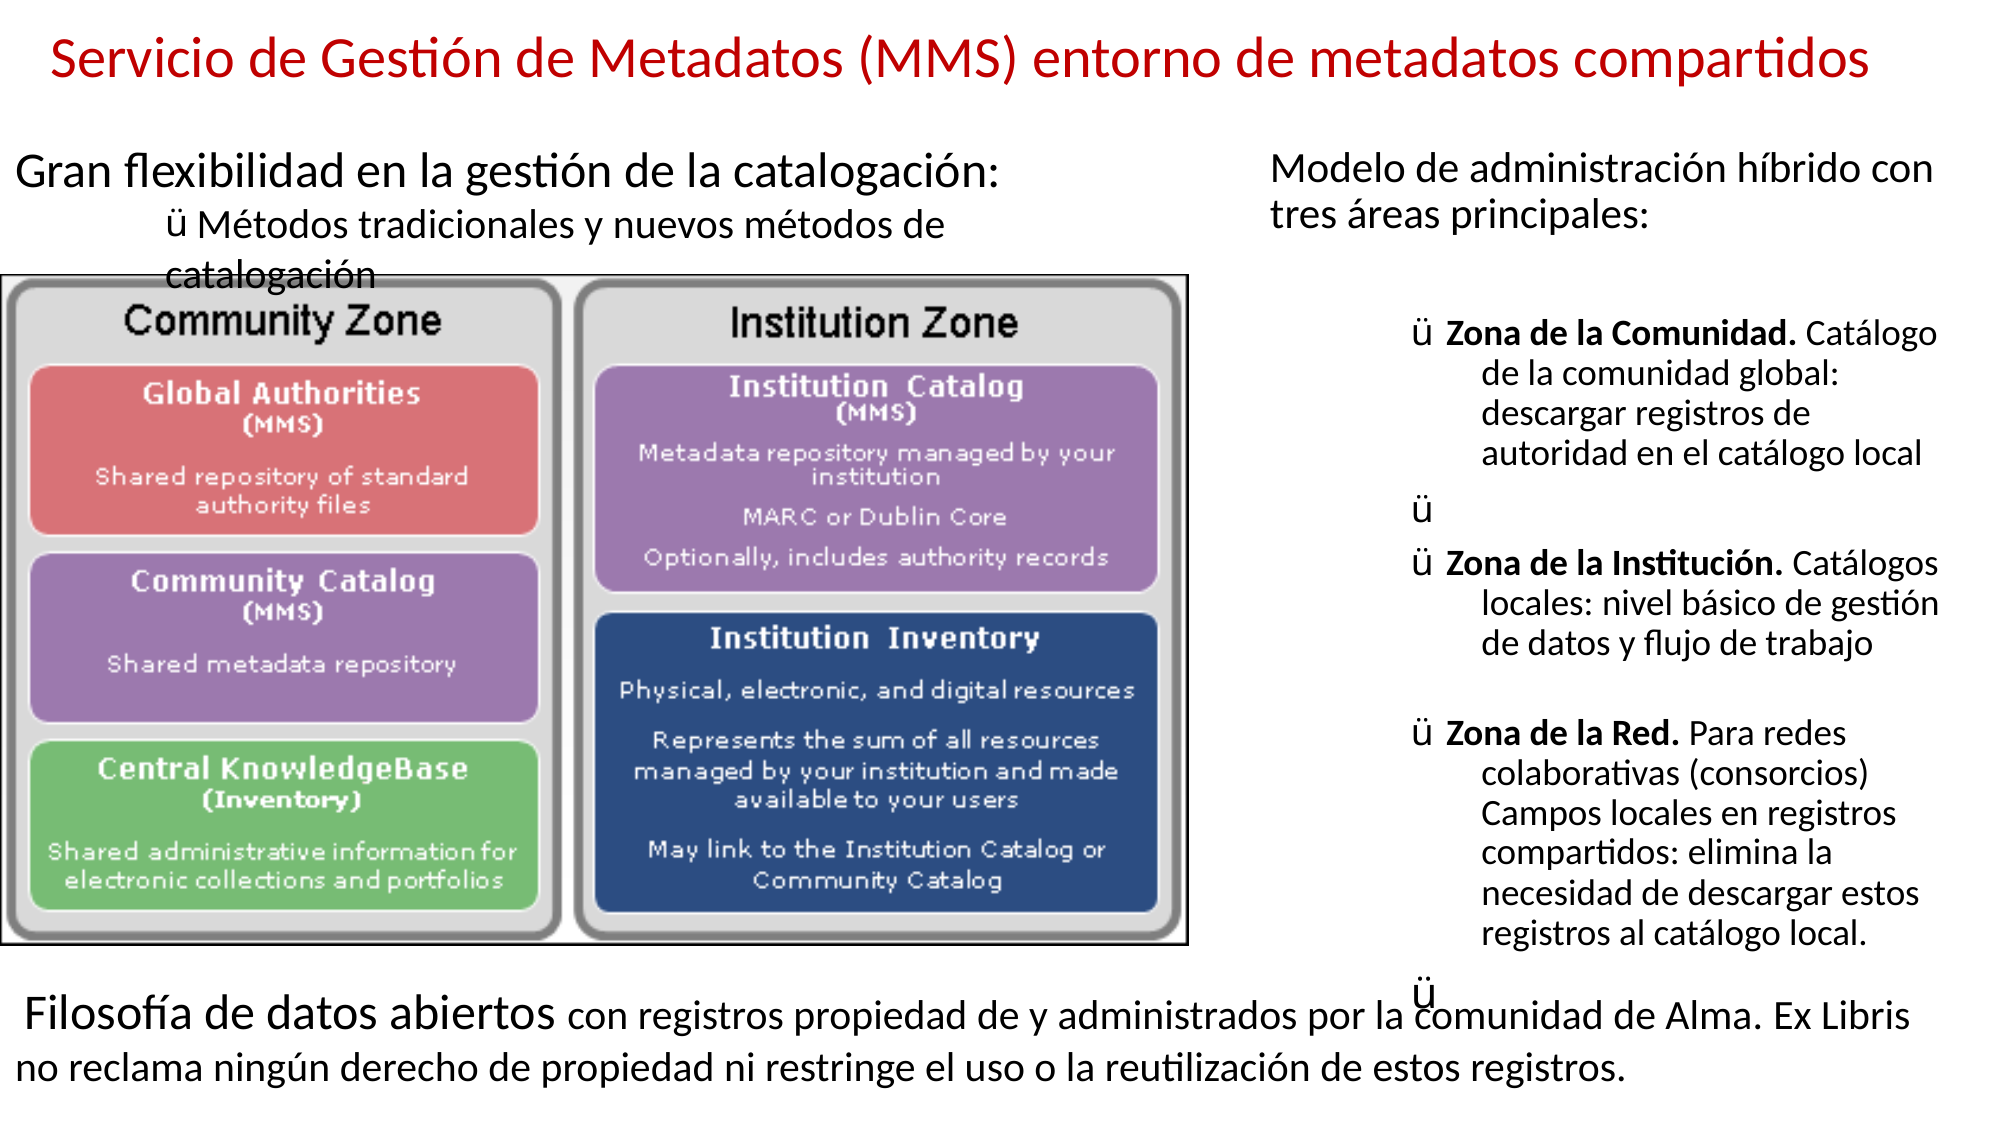

# Servicio de Gestión de Metadatos (MMS) entorno de metadatos compartidos
Gran flexibilidad en la gestión de la catalogación:
 Métodos tradicionales y nuevos métodos de catalogación
Modelo de administración híbrido con tres áreas principales:
Zona de la Comunidad. Catálogo de la comunidad global: descargar registros de autoridad en el catálogo local
Zona de la Institución. Catálogos locales: nivel básico de gestión de datos y flujo de trabajo
Zona de la Red. Para redes colaborativas (consorcios) Campos locales en registros compartidos: elimina la necesidad de descargar estos registros al catálogo local.
 Filosofía de datos abiertos con registros propiedad de y administrados por la comunidad de Alma. Ex Libris no reclama ningún derecho de propiedad ni restringe el uso o la reutilización de estos registros.